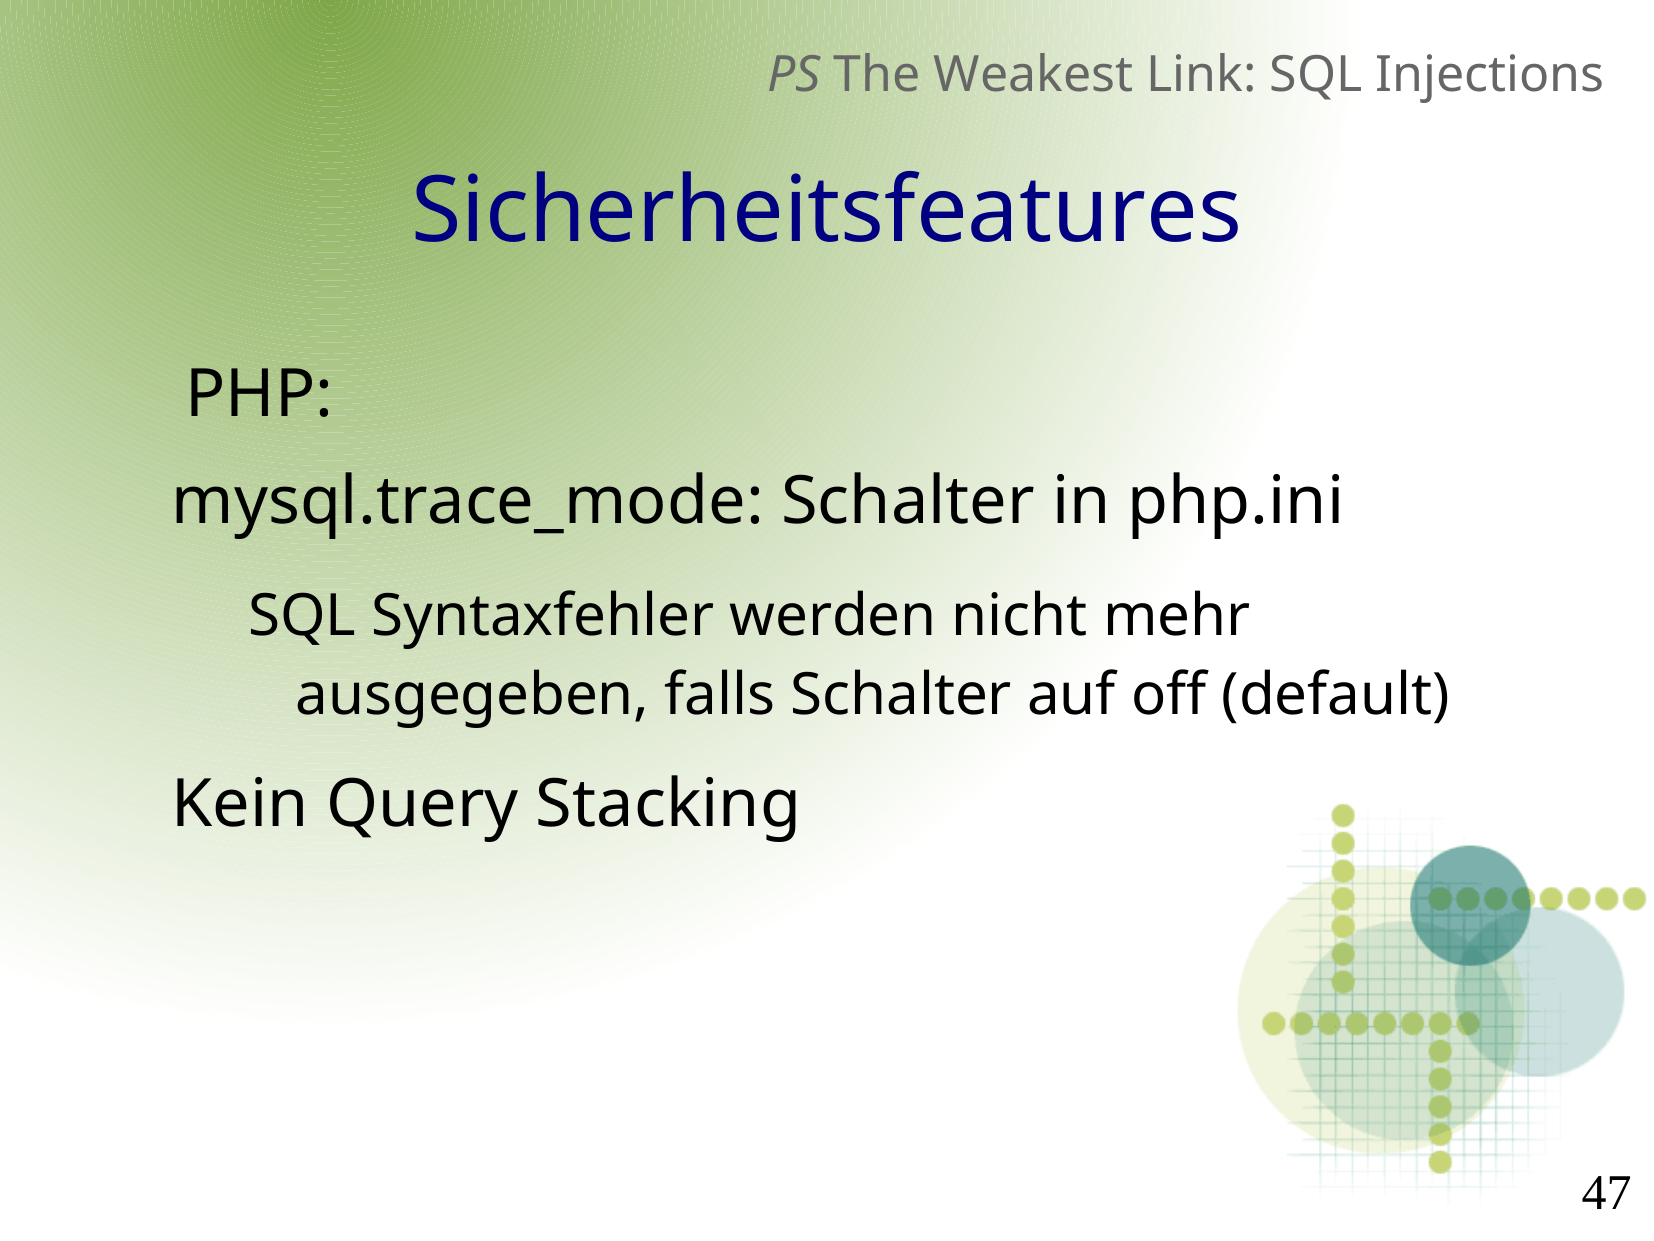

# Sicherheitsfeatures
PHP:
mysql.trace_mode: Schalter in php.ini
SQL Syntaxfehler werden nicht mehr ausgegeben, falls Schalter auf off (default)
Kein Query Stacking